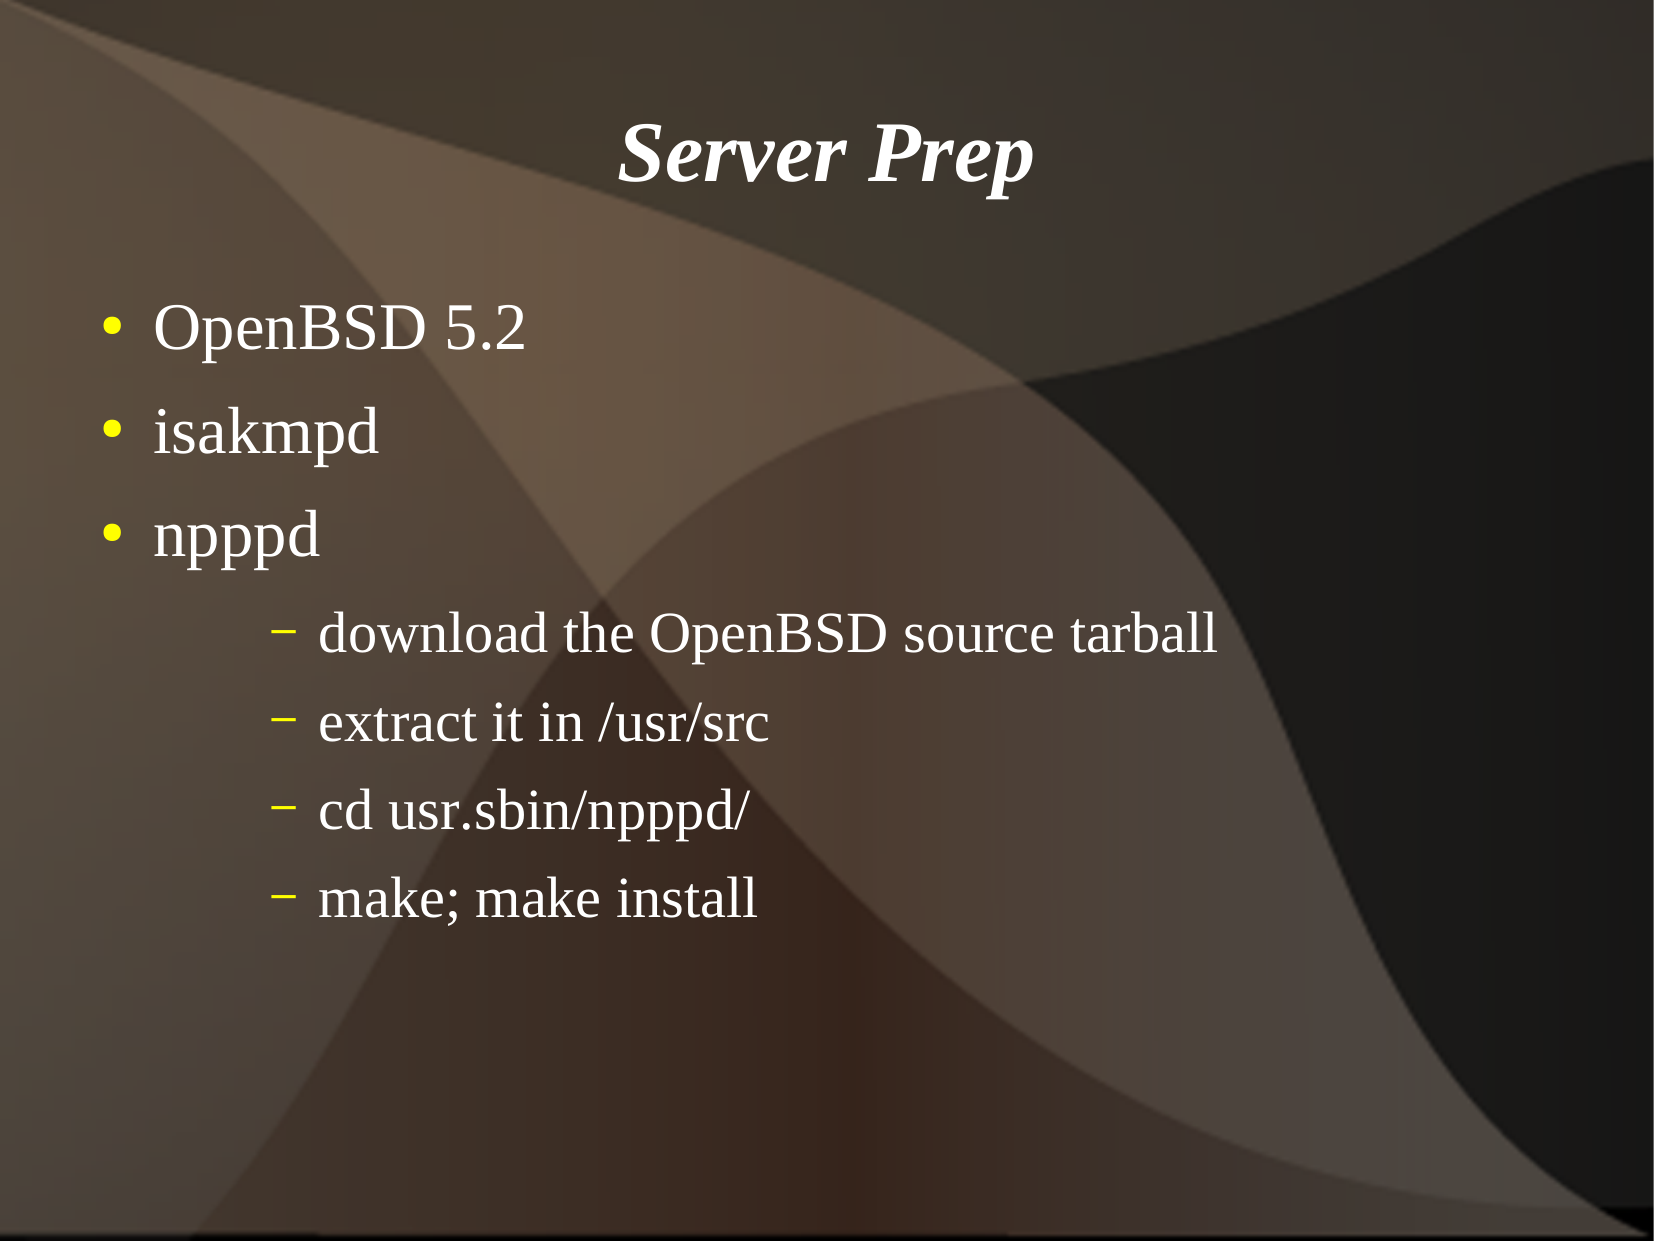

# Server Prep
OpenBSD 5.2
isakmpd
npppd
download the OpenBSD source tarball
extract it in /usr/src
cd usr.sbin/npppd/
make; make install